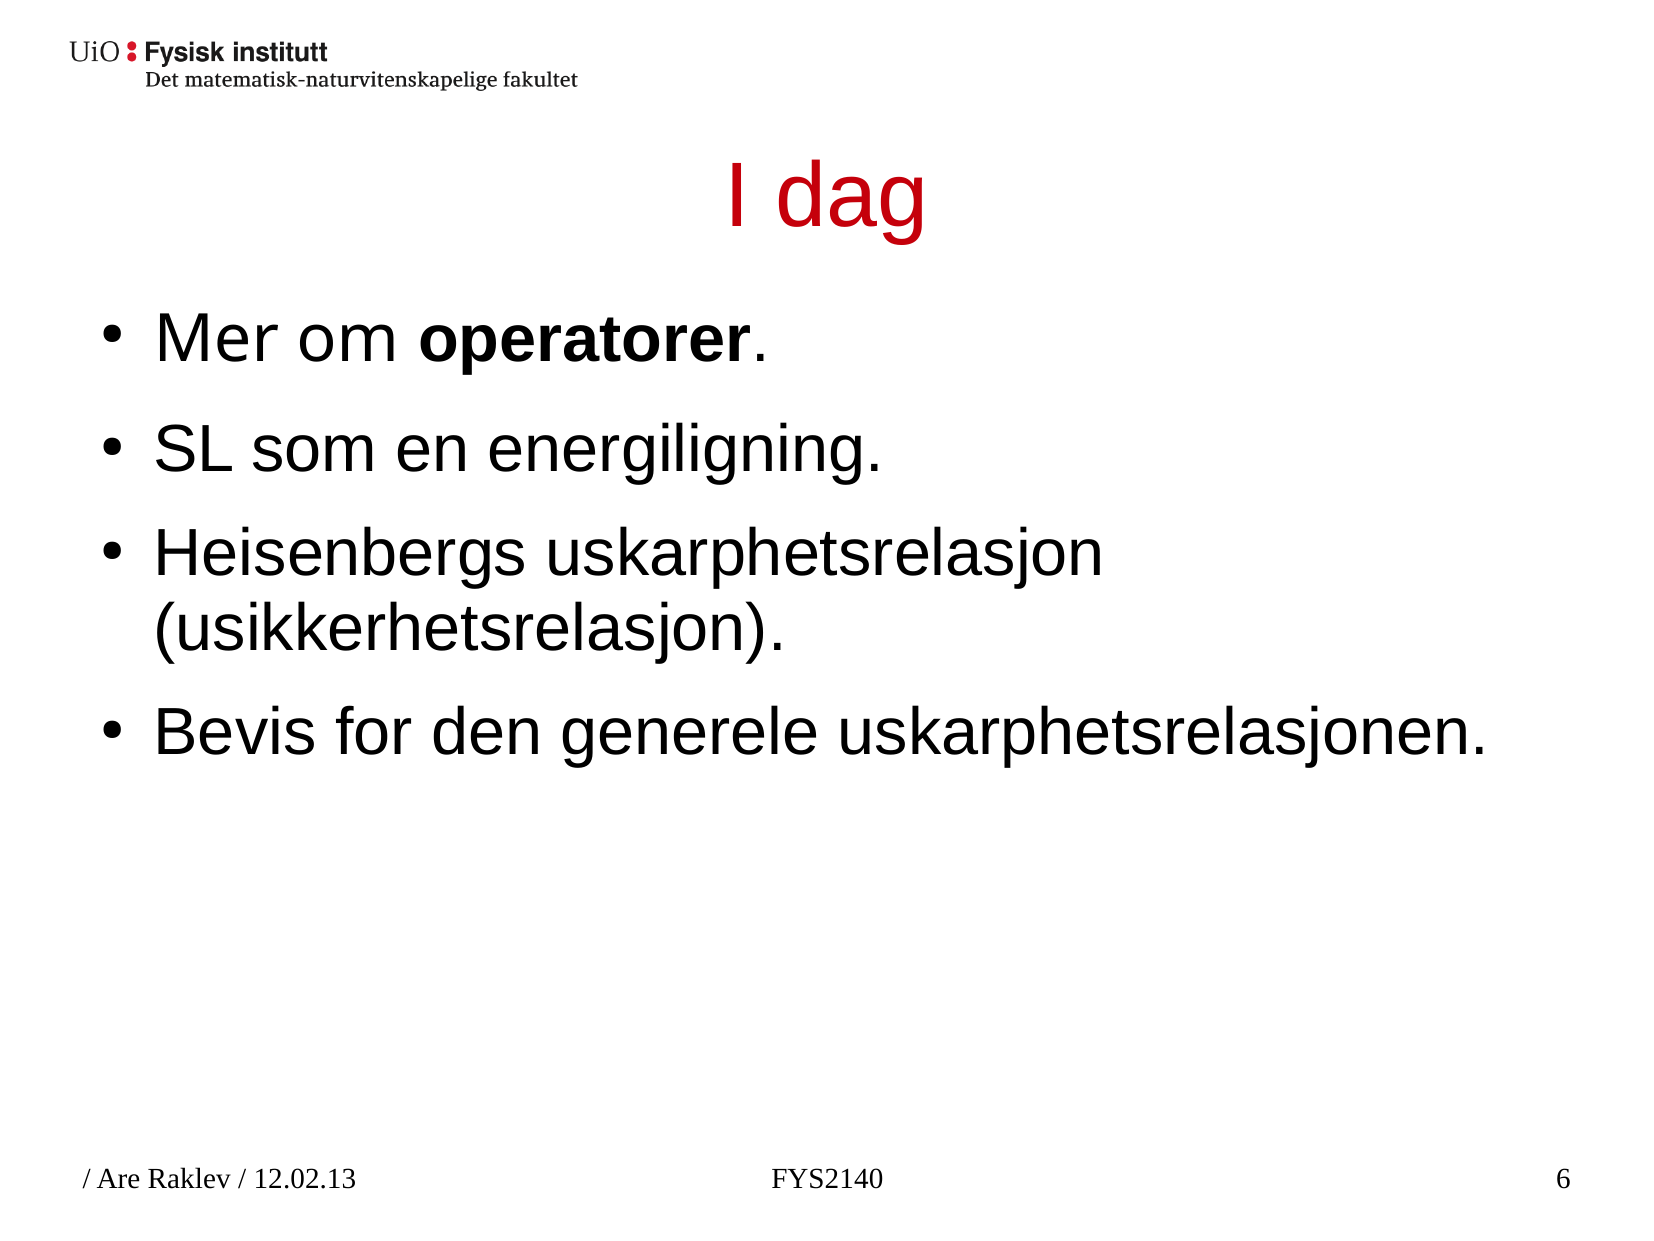

# I dag
Mer om operatorer.
SL som en energiligning.
Heisenbergs uskarphetsrelasjon (usikkerhetsrelasjon).
Bevis for den generele uskarphetsrelasjonen.
/ Are Raklev / 12.02.13
FYS2140
6